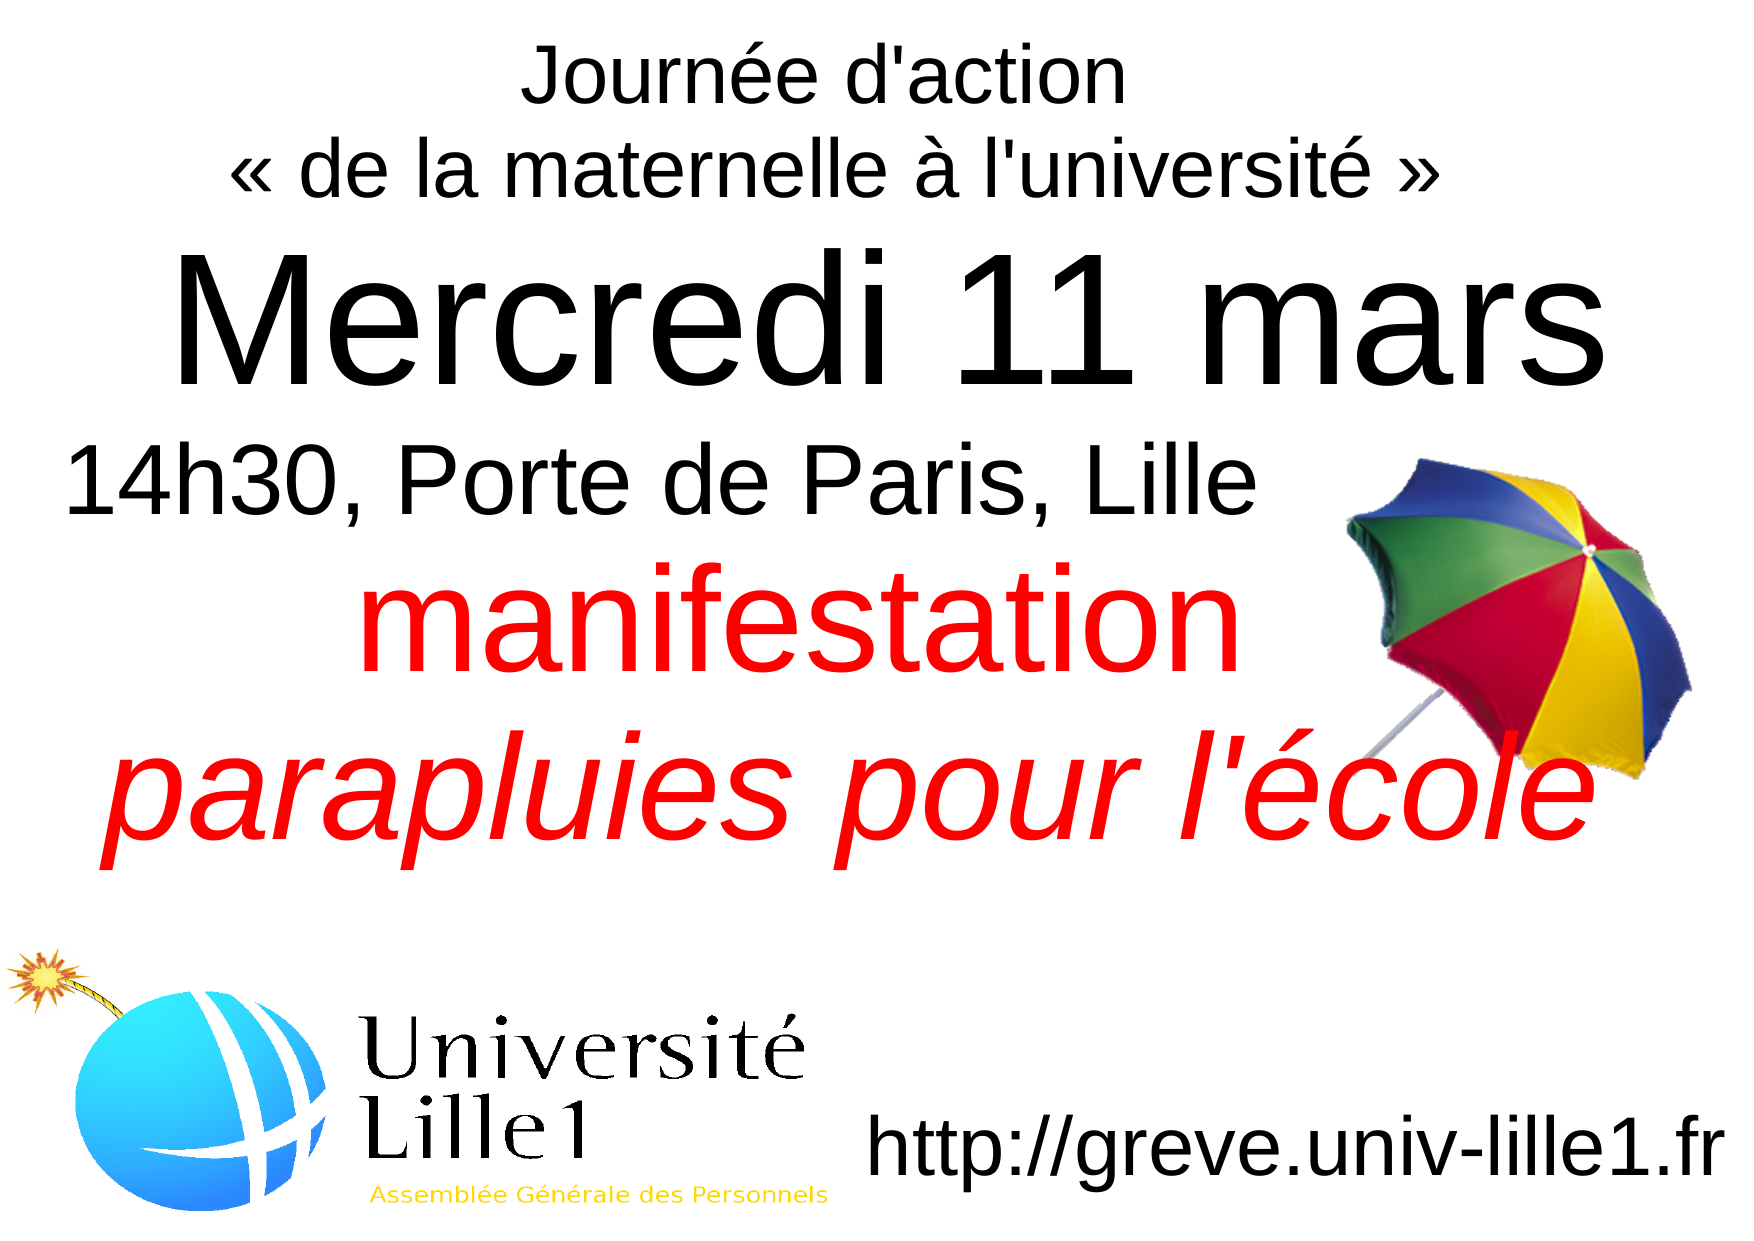

Journée d'action
« de la maternelle à l'université »
 Mercredi 11 mars
14h30, Porte de Paris, Lille
 manifestation
 parapluies pour l'école
http://greve.univ-lille1.fr